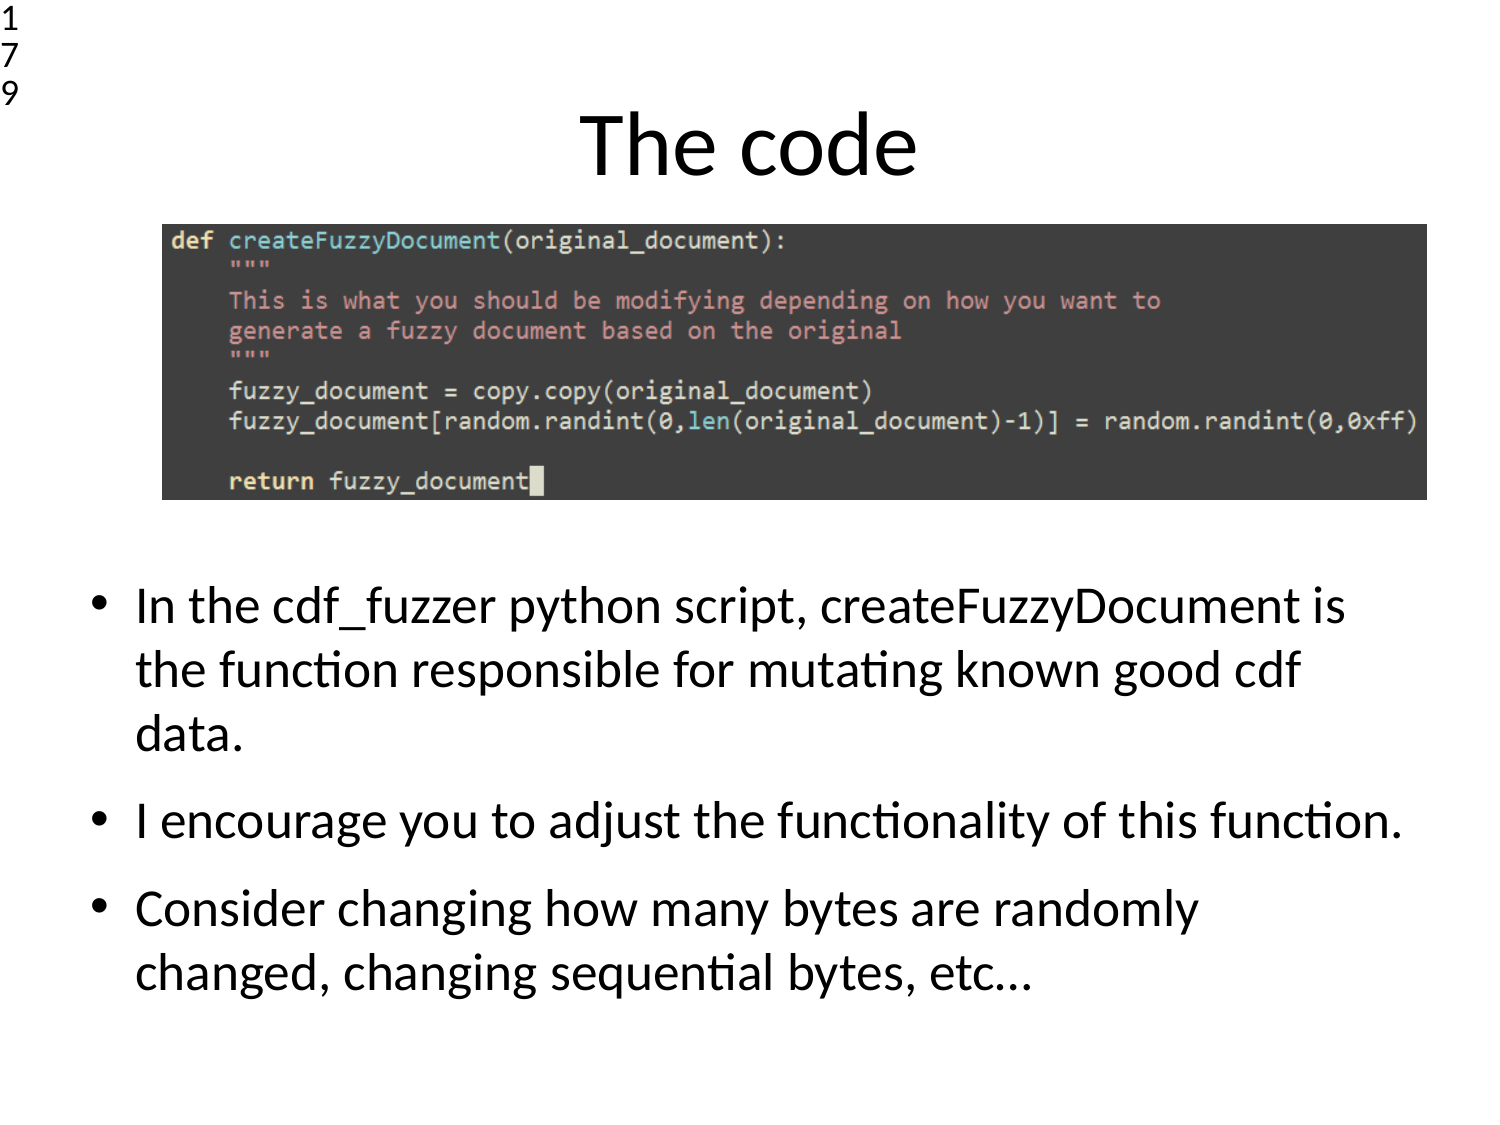

# The code
In the cdf_fuzzer python script, createFuzzyDocument is the function responsible for mutating known good cdf data.
I encourage you to adjust the functionality of this function.
Consider changing how many bytes are randomly changed, changing sequential bytes, etc…